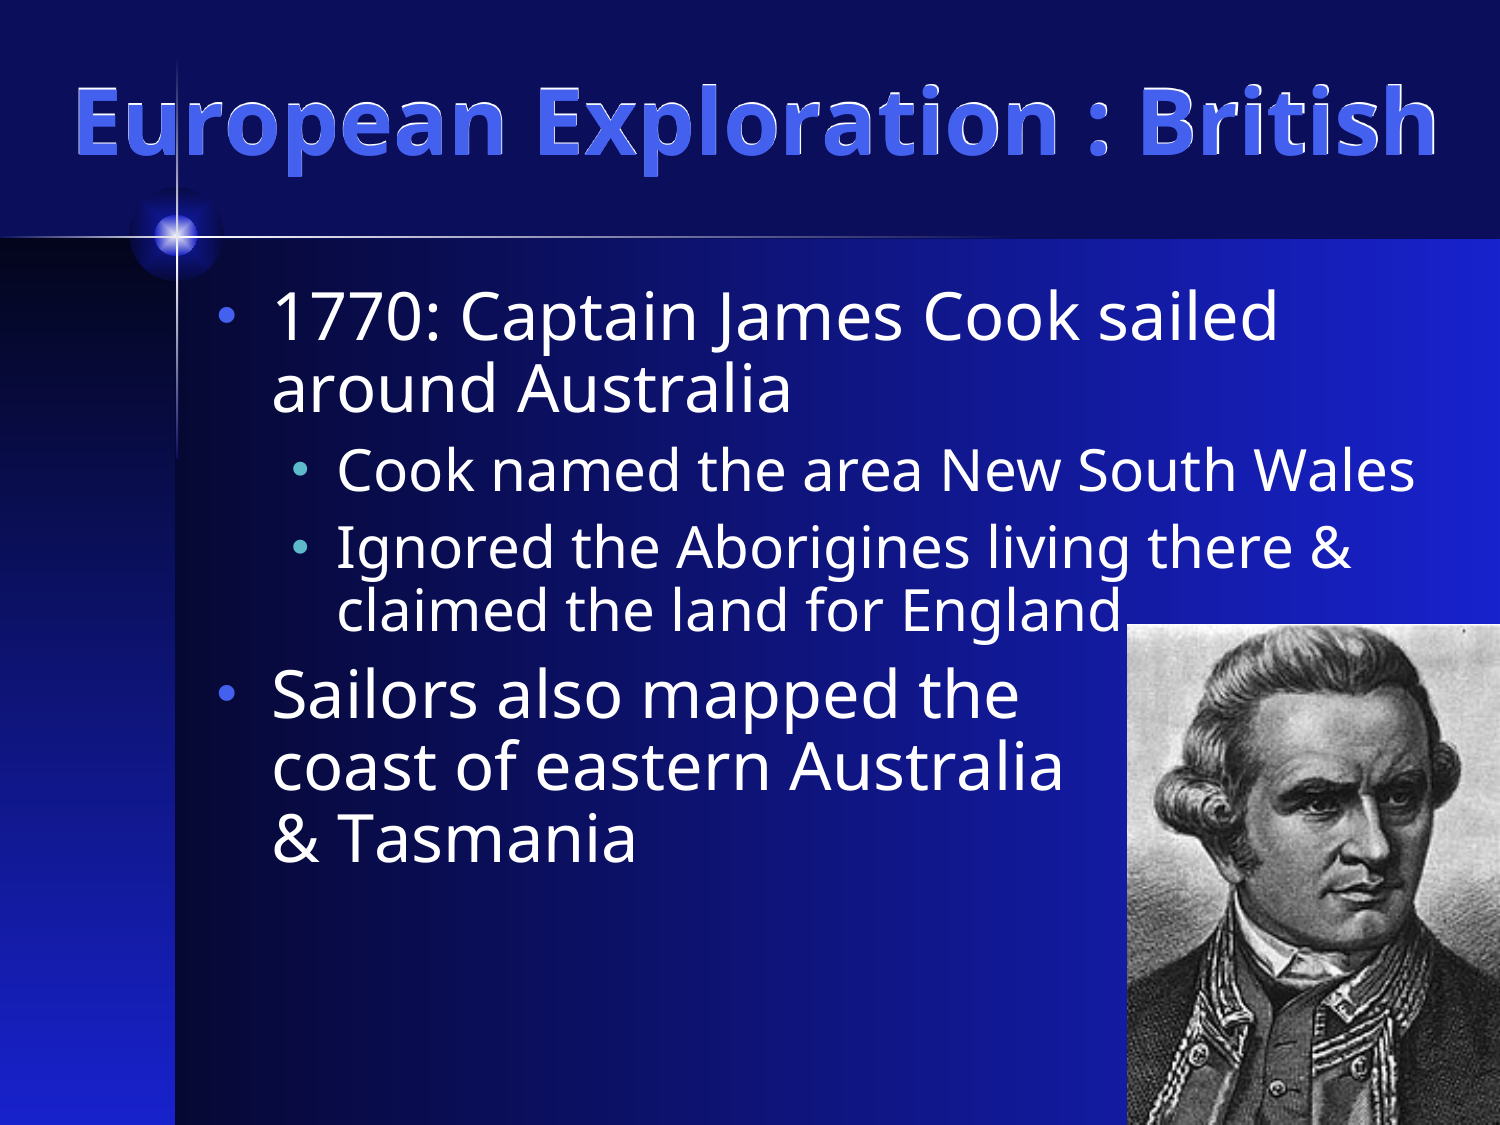

# European Exploration : British
1770: Captain James Cook sailed around Australia
Cook named the area New South Wales
Ignored the Aborigines living there & claimed the land for England
Sailors also mapped the coast of eastern Australia & Tasmania